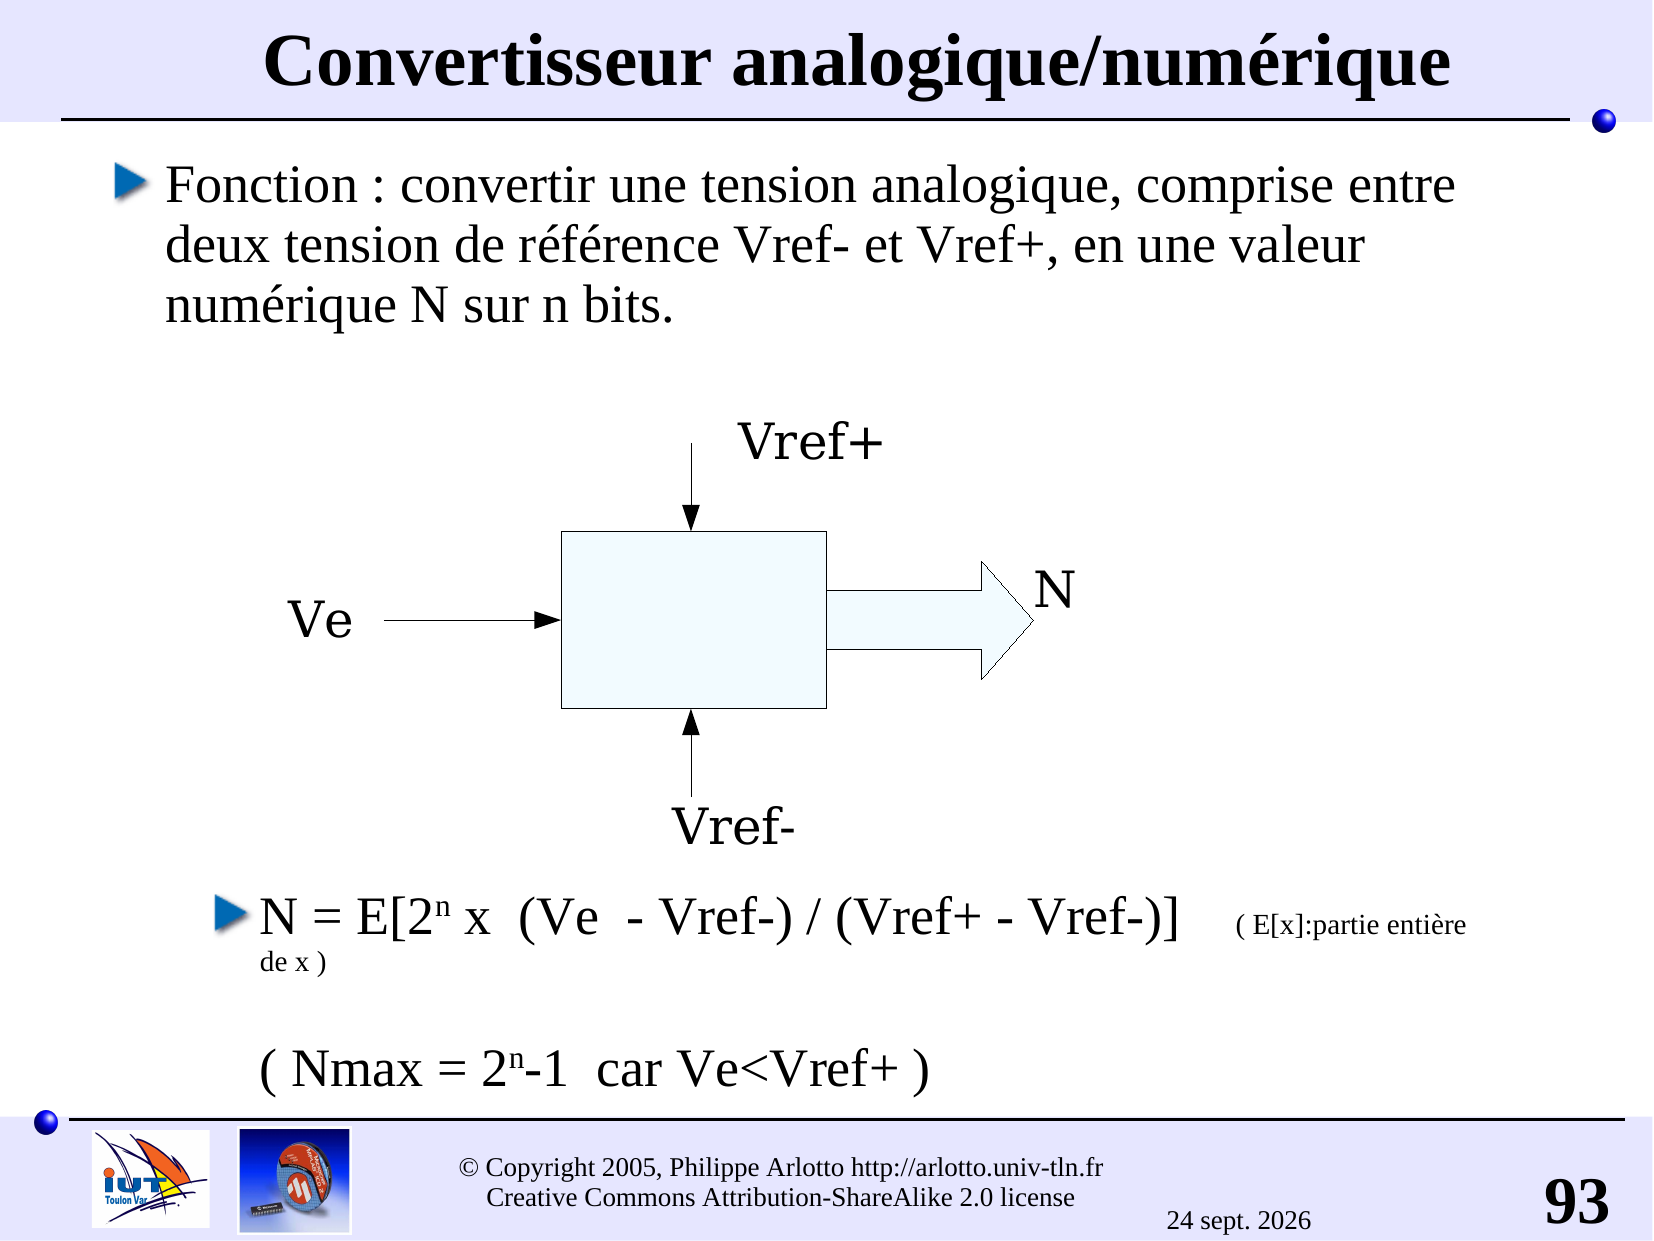

# Convertisseur analogique/numérique
Fonction : convertir une tension analogique, comprise entre deux tension de référence Vref- et Vref+, en une valeur
numérique N sur n bits.
Vref+
N
Ve
Vref-
N = E[2n x (Ve - Vref-) / (Vref+ - Vref-)] ( E[x]:partie entière de x )
( Nmax = 2n-1 car Ve<Vref+ )